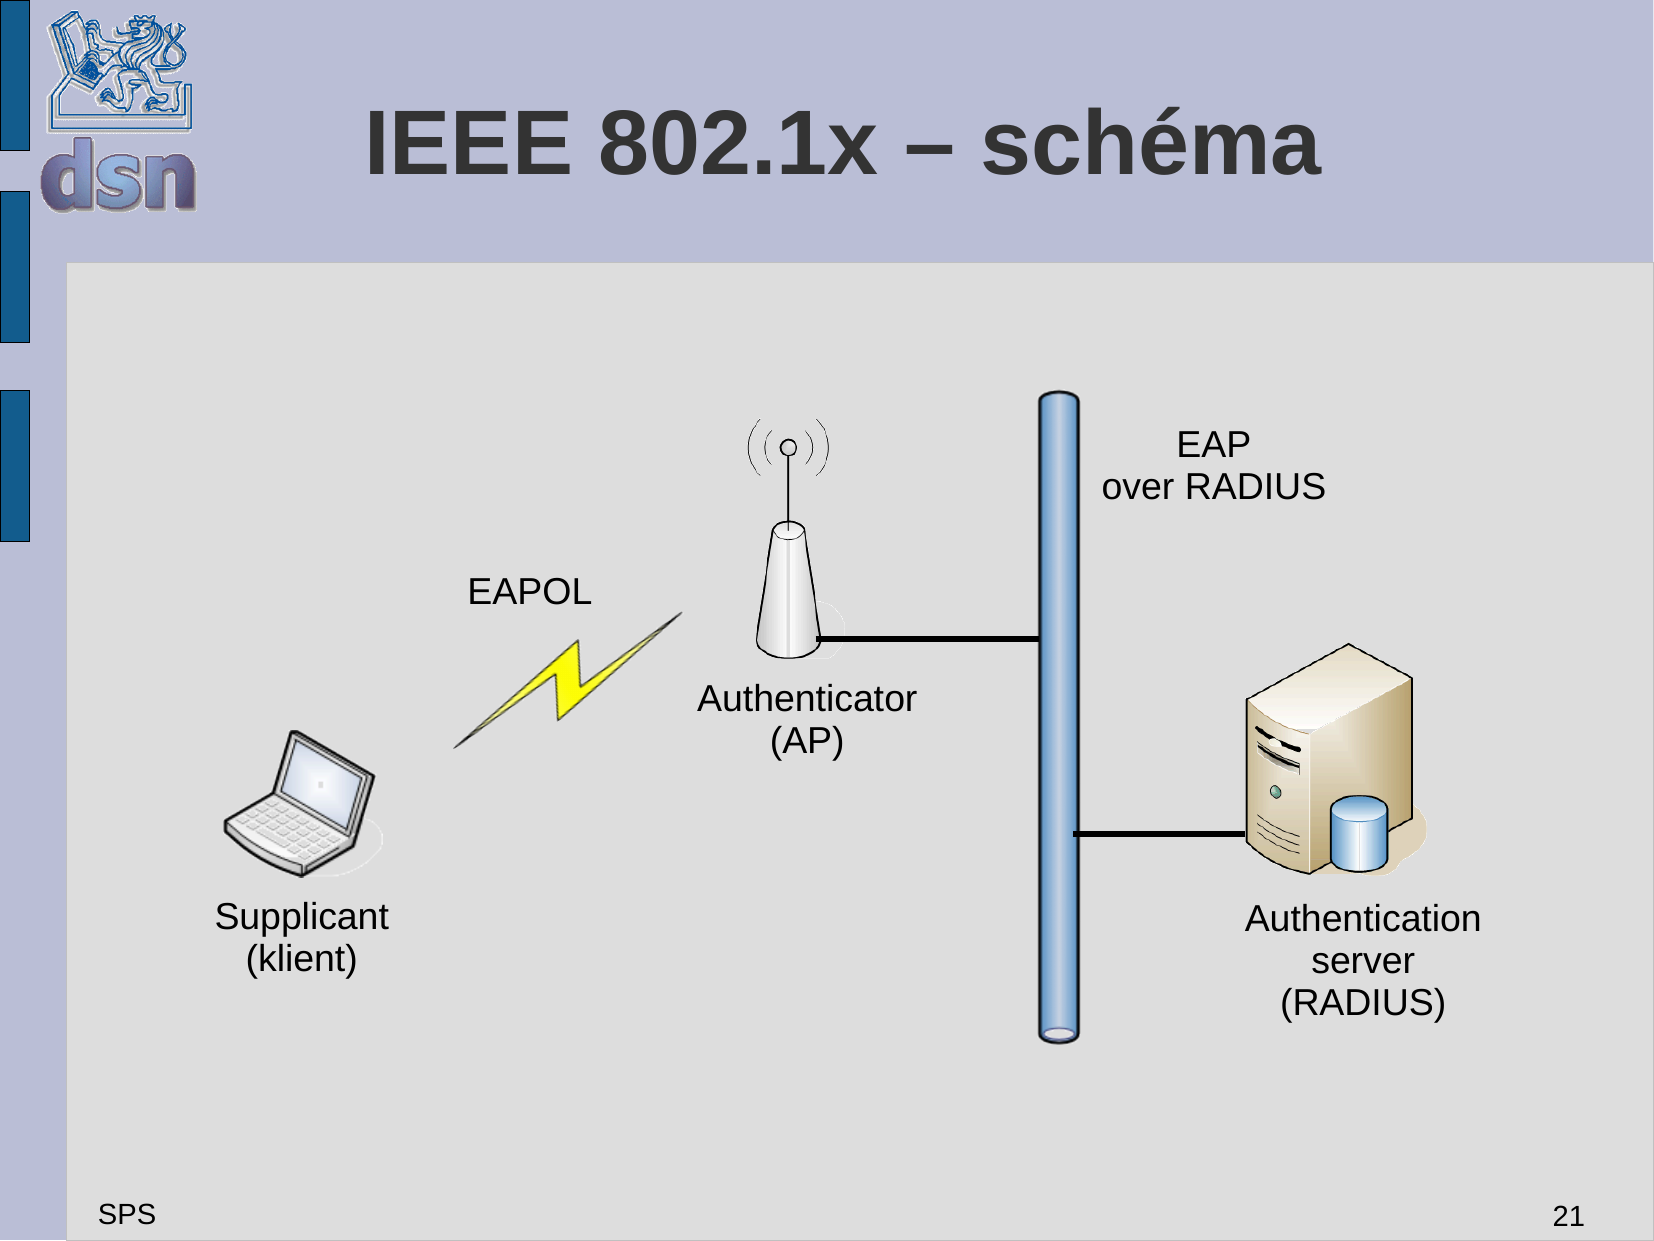

# IEEE 802.1x – schéma
EAP
over RADIUS
EAPOL
Authenticator (AP)
Supplicant (klient)
Authentication server
(RADIUS)